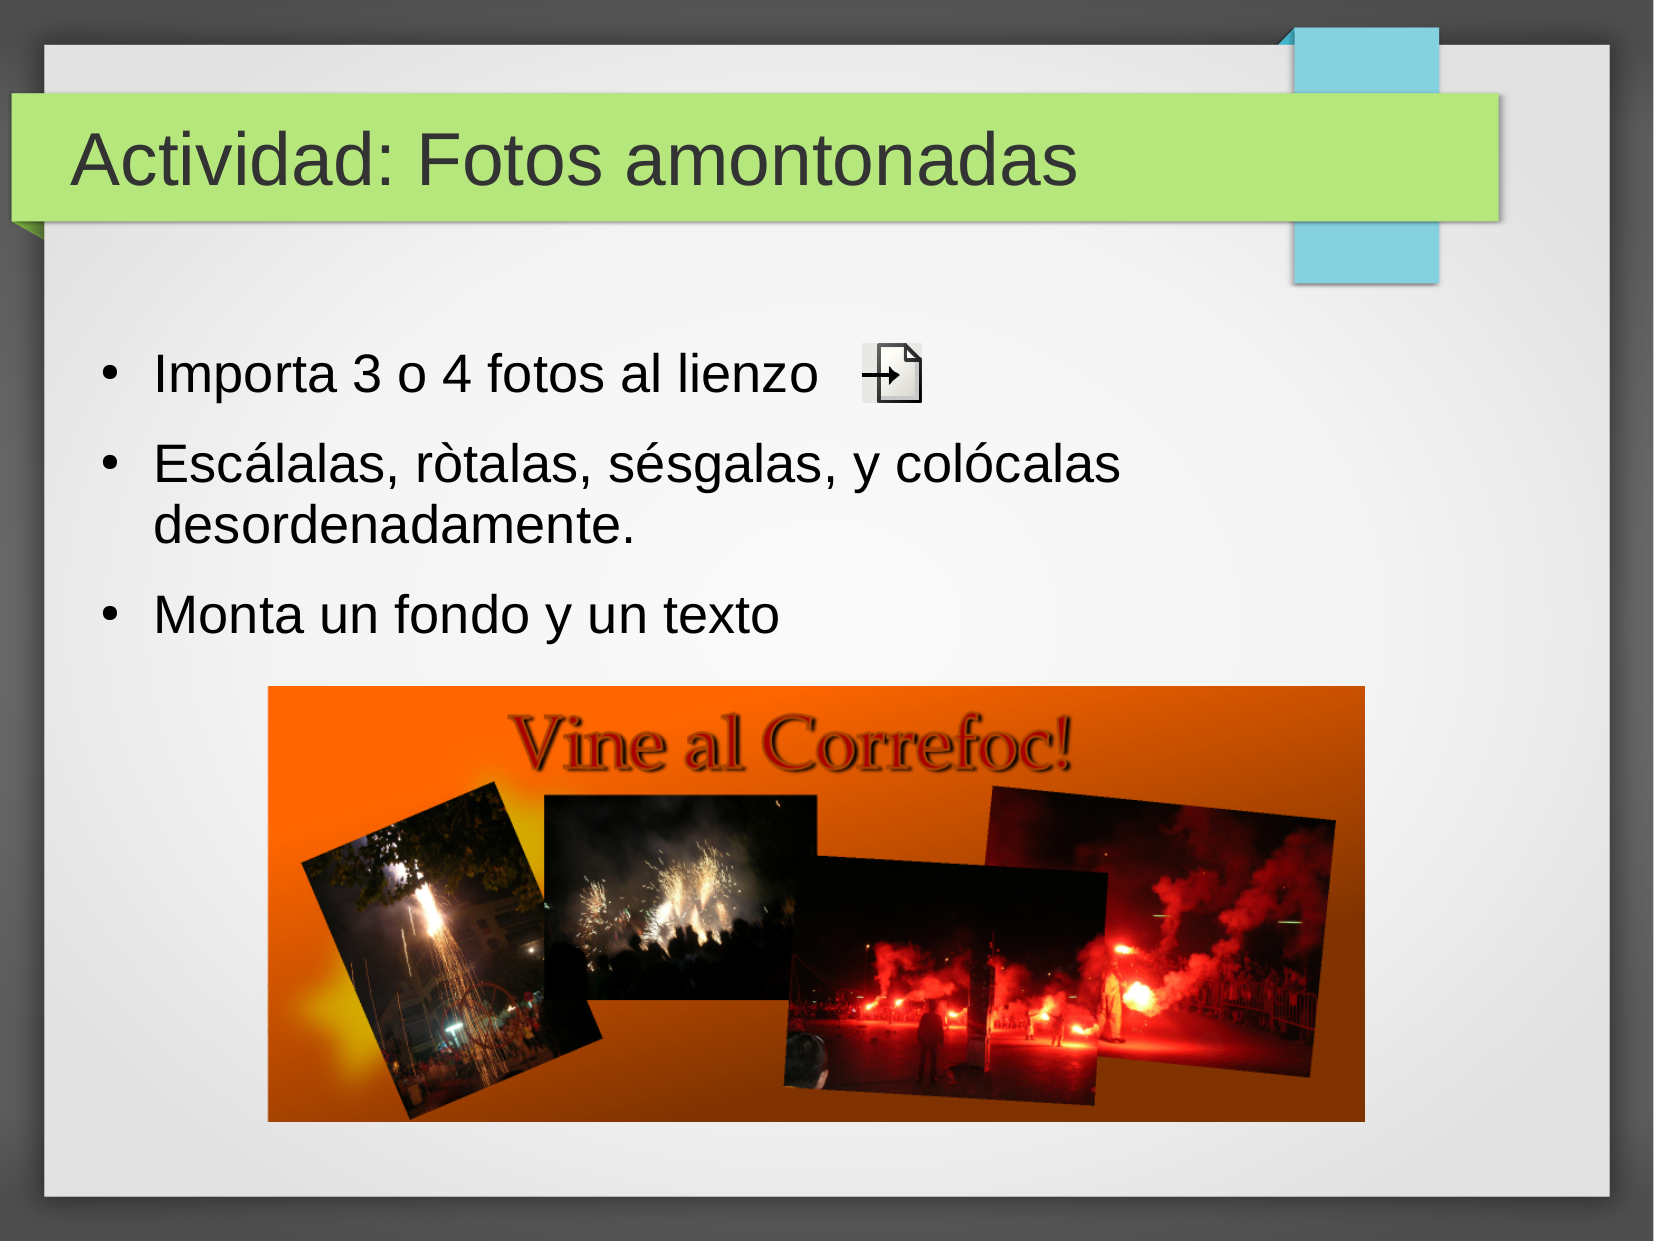

# Actividad: Fotos amontonadas
Importa 3 o 4 fotos al lienzo
Escálalas, ròtalas, sésgalas, y colócalas desordenadamente.
Monta un fondo y un texto